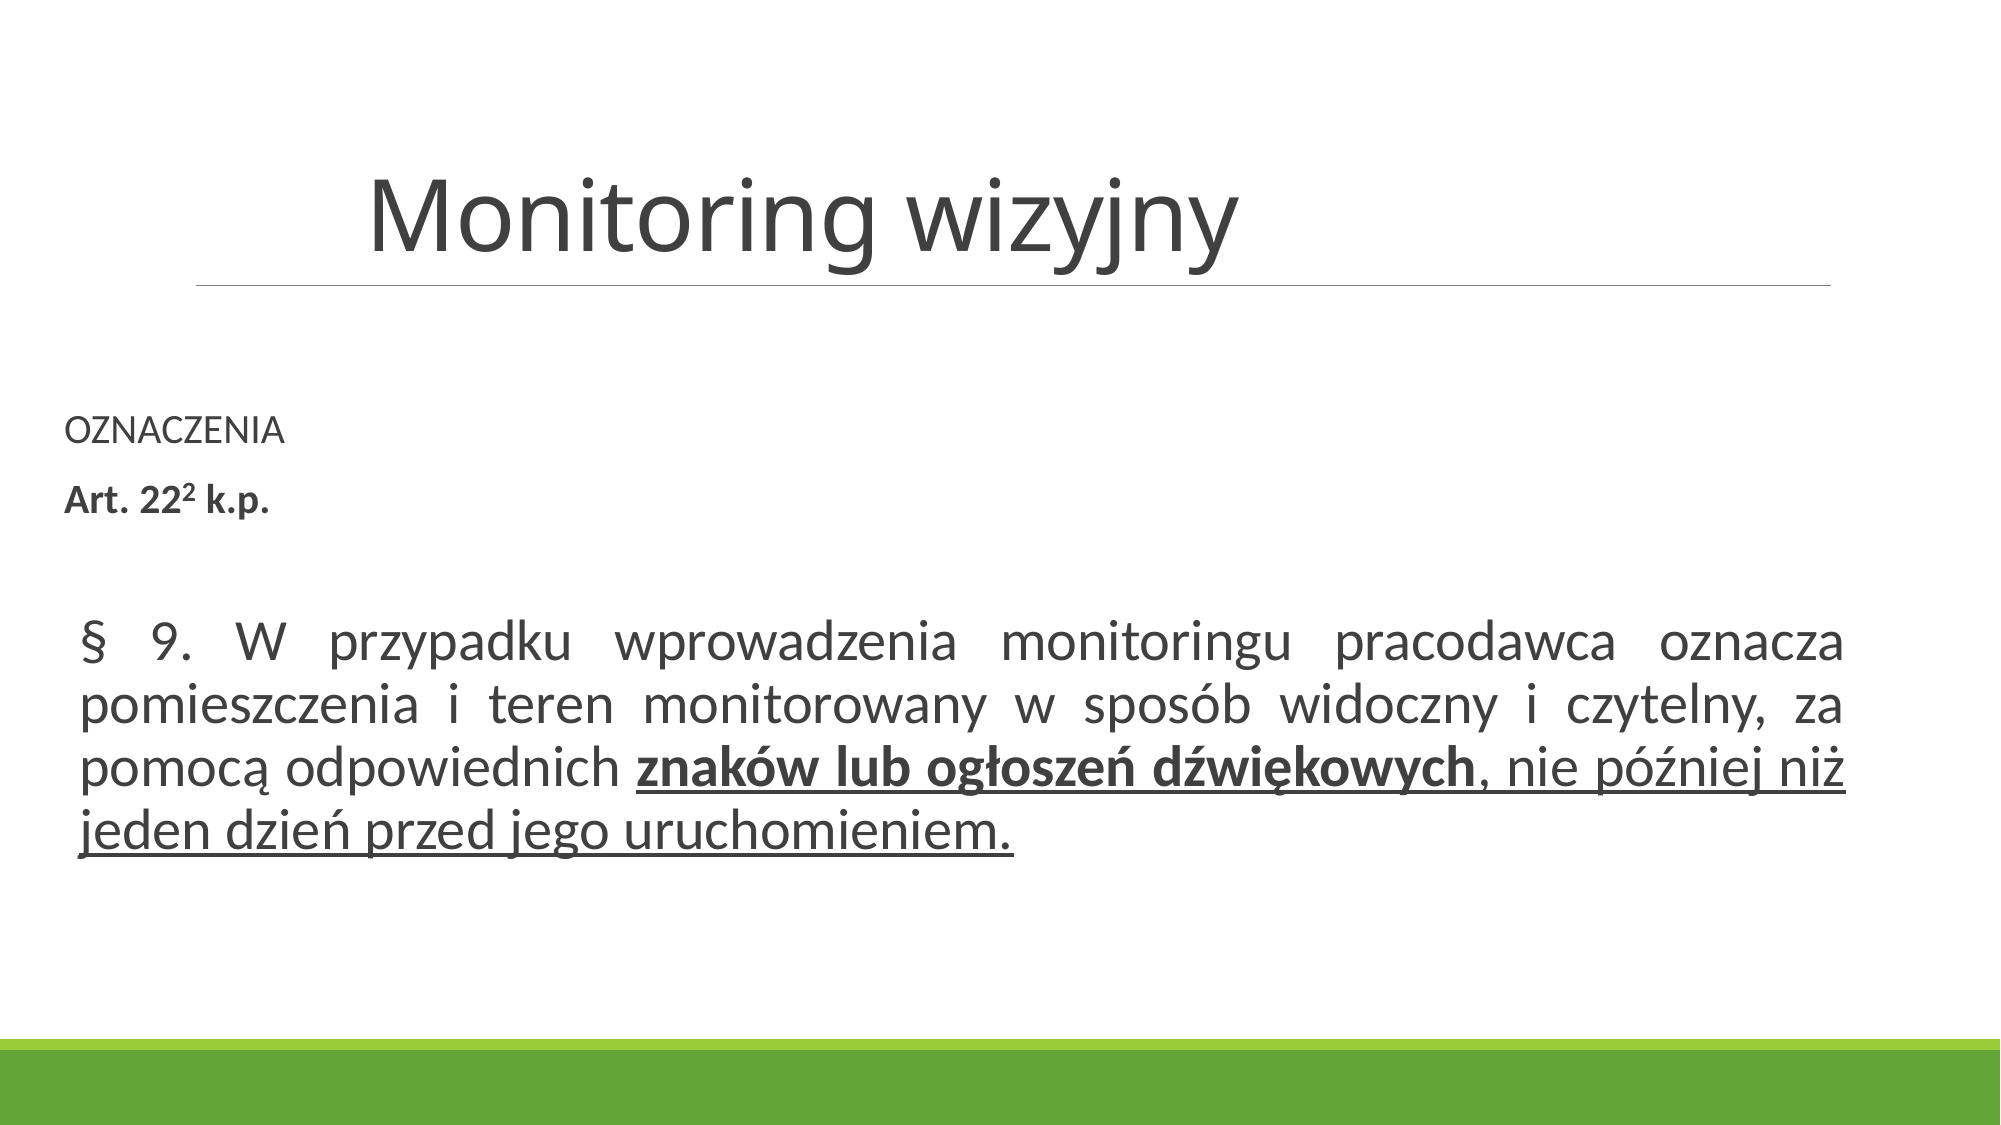

# Monitoring wizyjny
OZNACZENIA
Art. 222 k.p.
§ 9. W przypadku wprowadzenia monitoringu pracodawca oznacza pomieszczenia i teren monitorowany w sposób widoczny i czytelny, za pomocą odpowiednich znaków lub ogłoszeń dźwiękowych, nie później niż jeden dzień przed jego uruchomieniem.